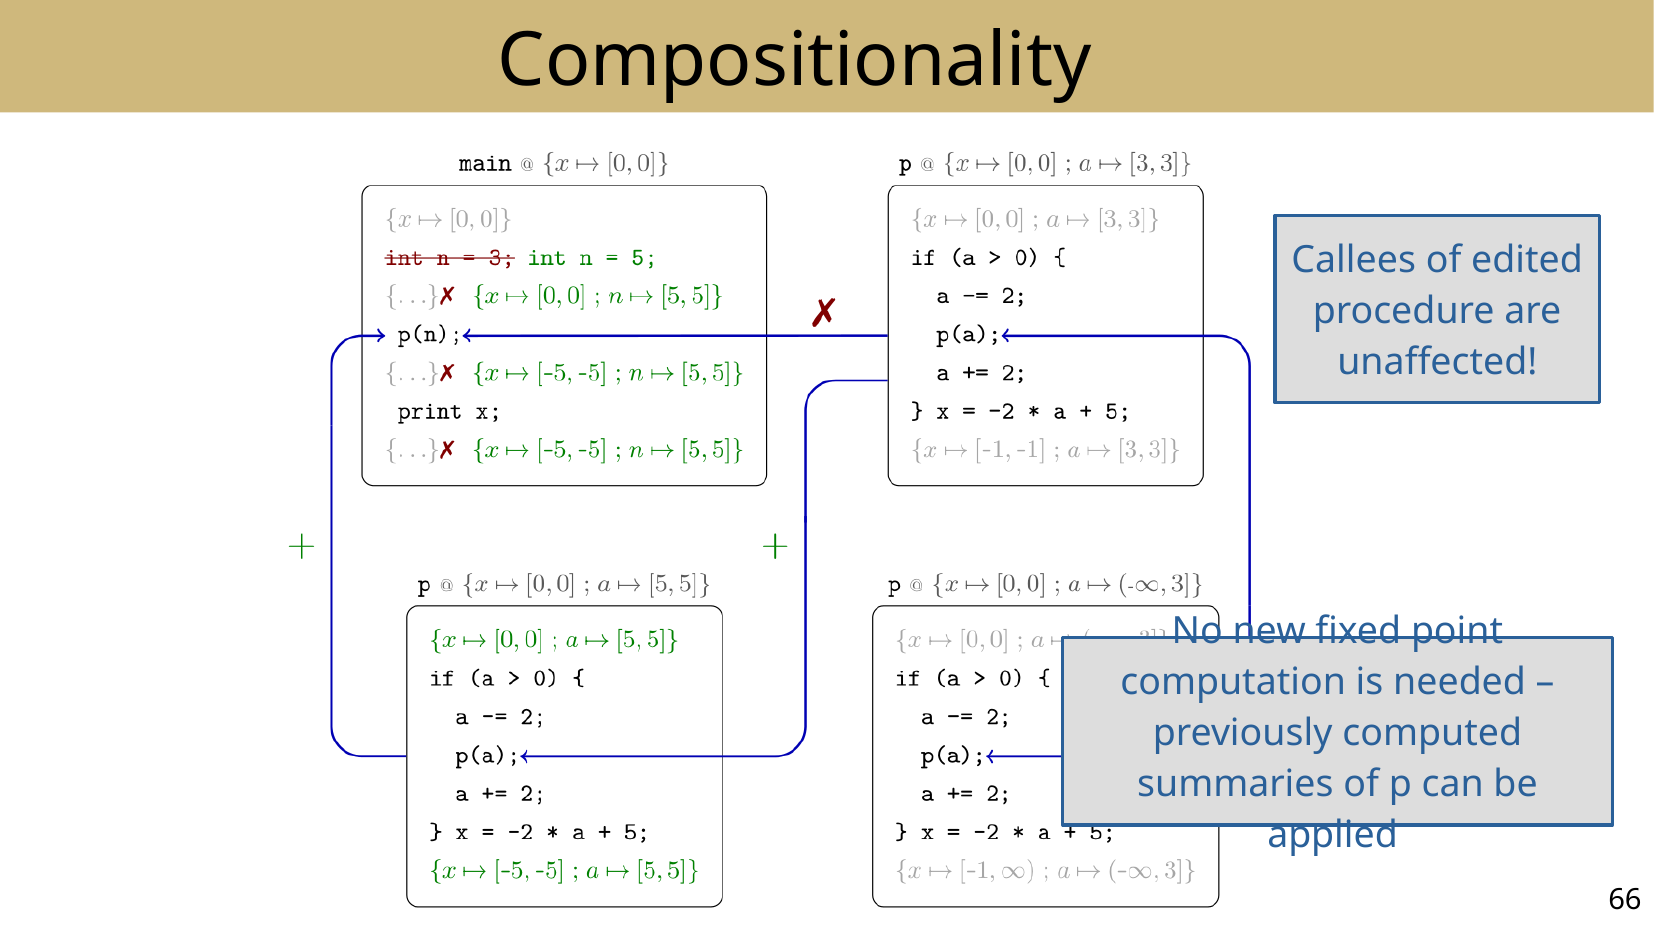

# Compositionality
Callees of edited procedure are unaffected!
No new fixed point computation is needed – previously computed summaries of p can be applied